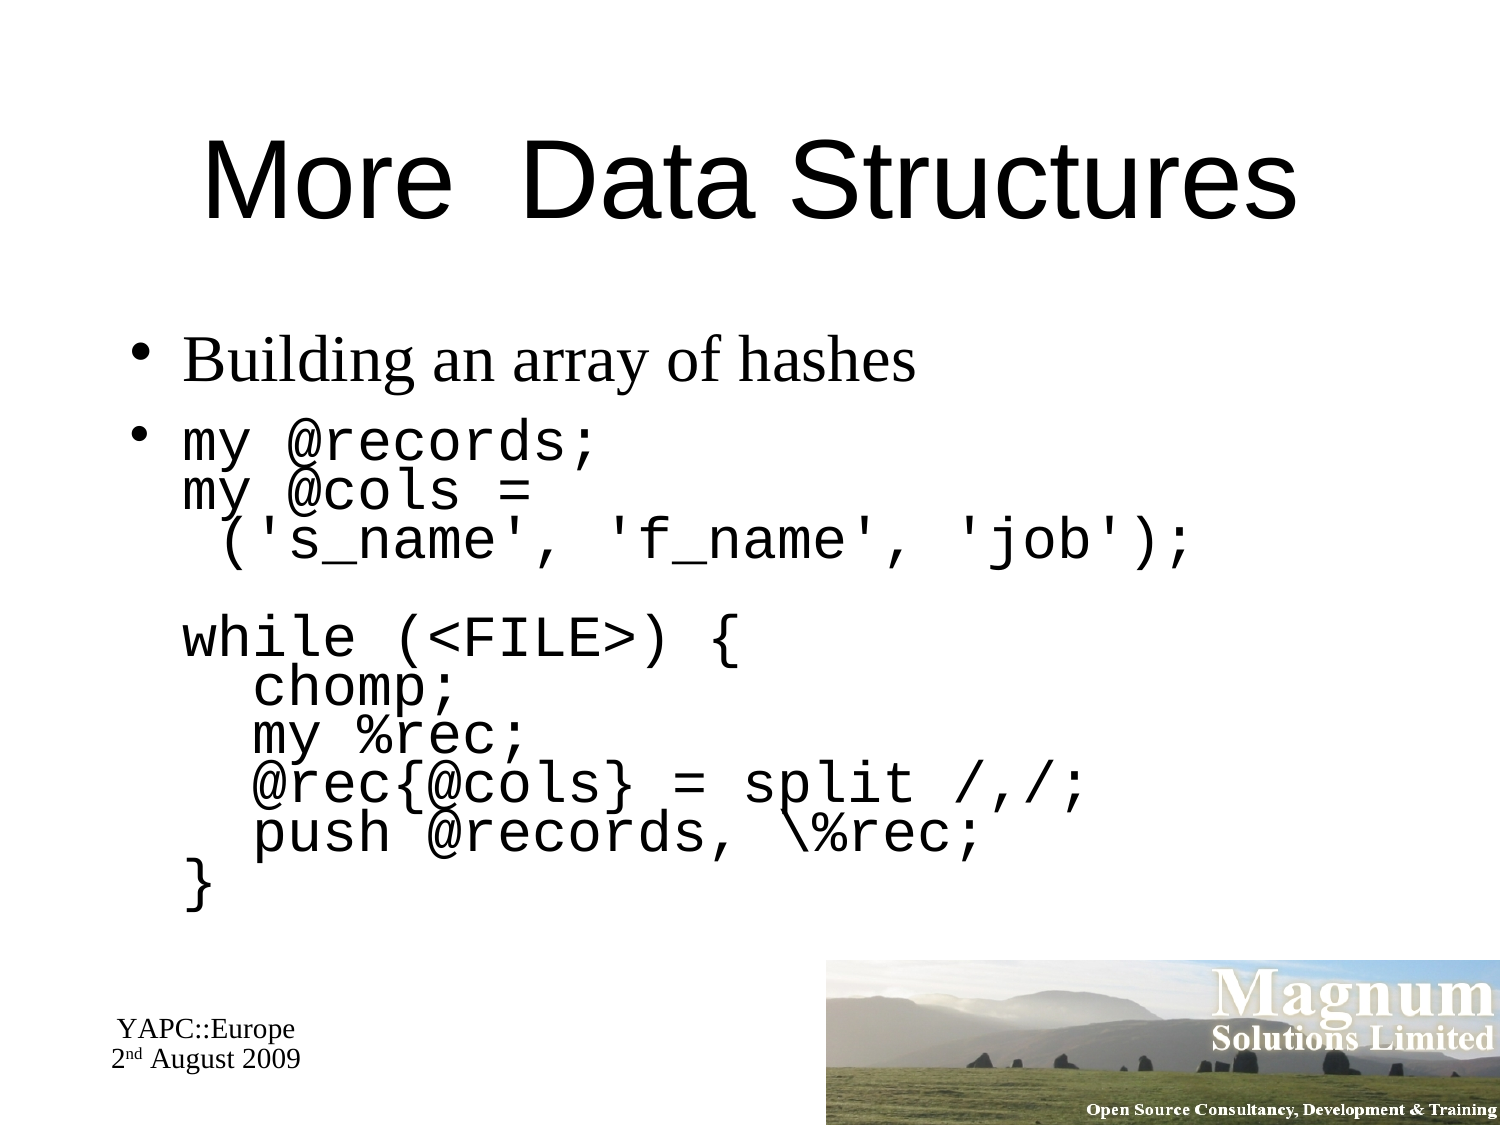

# More Data Structures
Building an array of hashes
my @records;
my @cols =
 ('s_name', 'f_name', 'job');
while (<FILE>) {
 chomp;
 my %rec;
 @rec{@cols} = split /,/;
 push @records, \%rec;
}